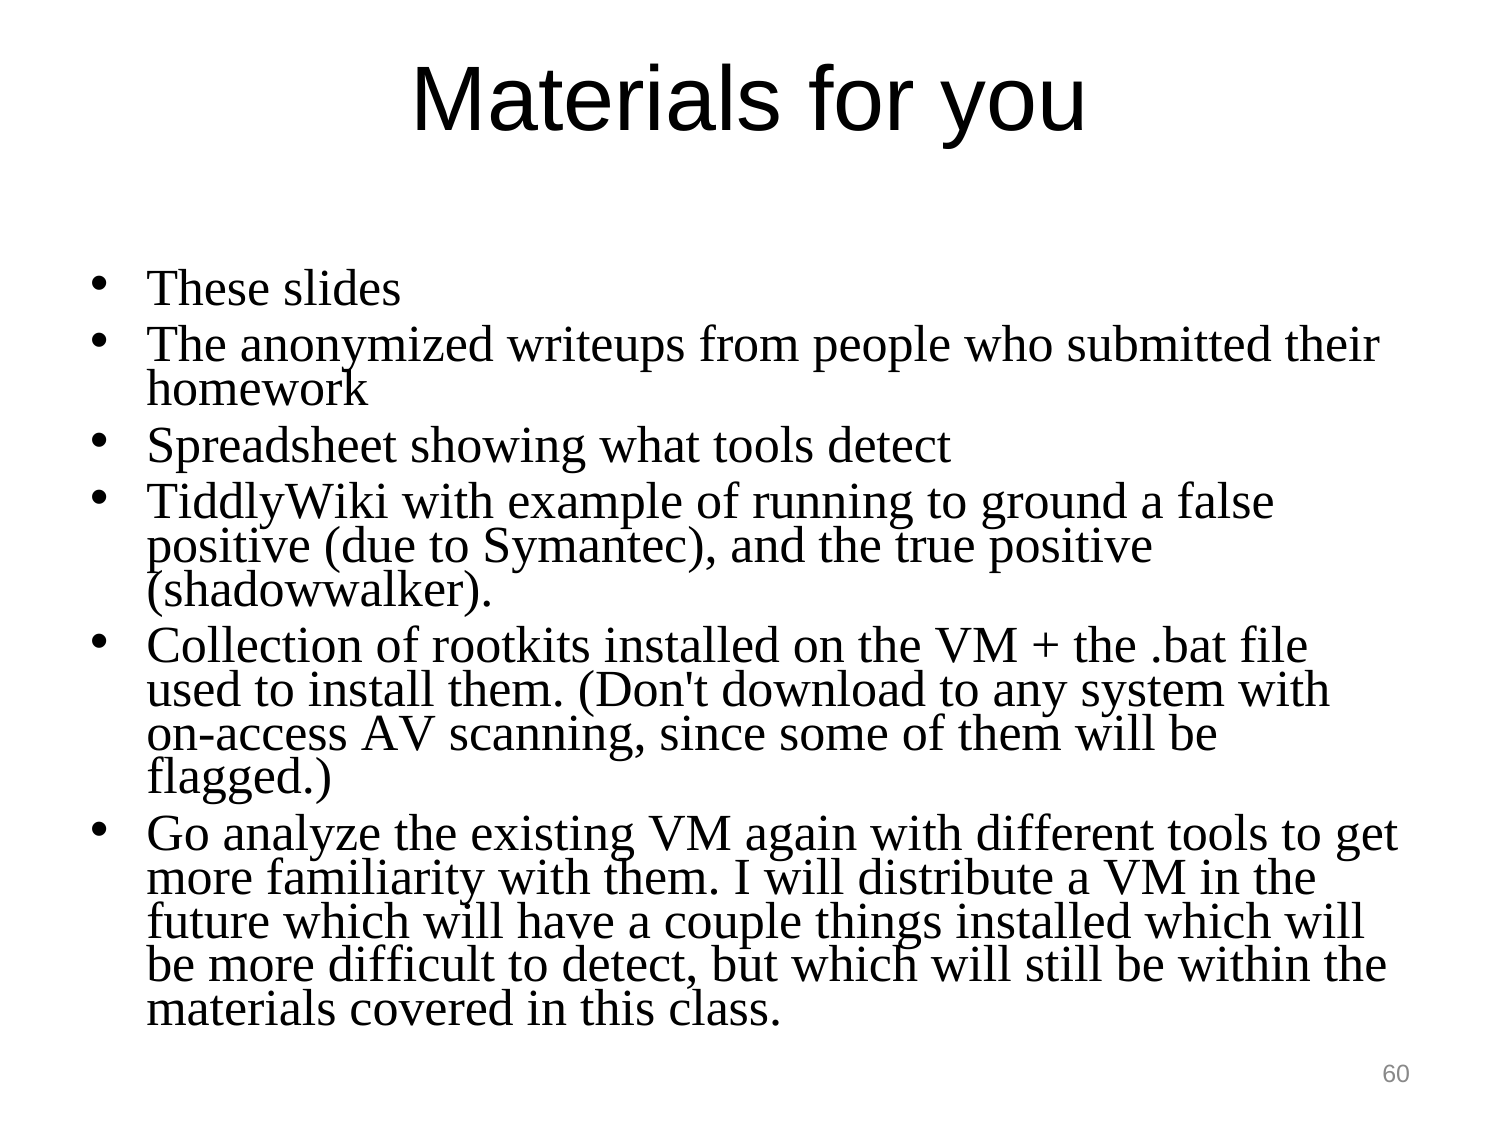

# Materials for you
These slides
The anonymized writeups from people who submitted their homework
Spreadsheet showing what tools detect
TiddlyWiki with example of running to ground a false positive (due to Symantec), and the true positive (shadowwalker).
Collection of rootkits installed on the VM + the .bat file used to install them. (Don't download to any system with on-access AV scanning, since some of them will be flagged.)
Go analyze the existing VM again with different tools to get more familiarity with them. I will distribute a VM in the future which will have a couple things installed which will be more difficult to detect, but which will still be within the materials covered in this class.